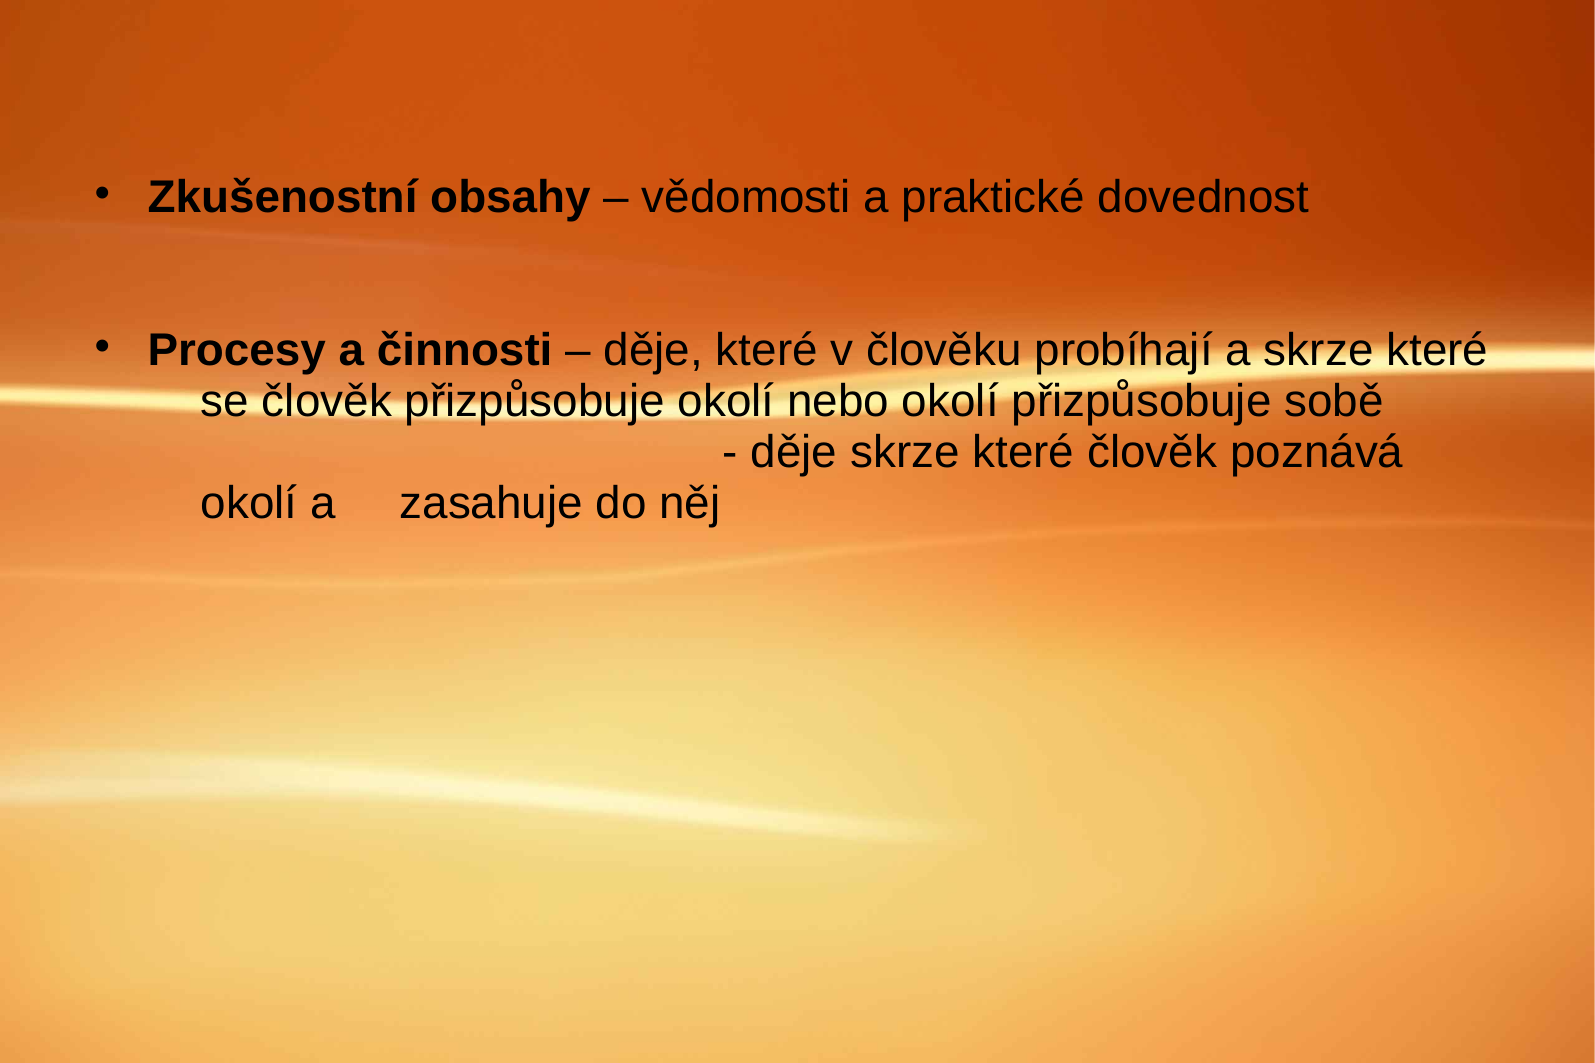

#
Zkušenostní obsahy – vědomosti a praktické dovednost
Procesy a činnosti – děje, které v člověku probíhají a skrze které se člověk přizpůsobuje okolí nebo okolí přizpůsobuje sobě - děje skrze které člověk poznává okolí a zasahuje do něj
*charakteristika - vystižení podstaty jevu, podstatných znaků